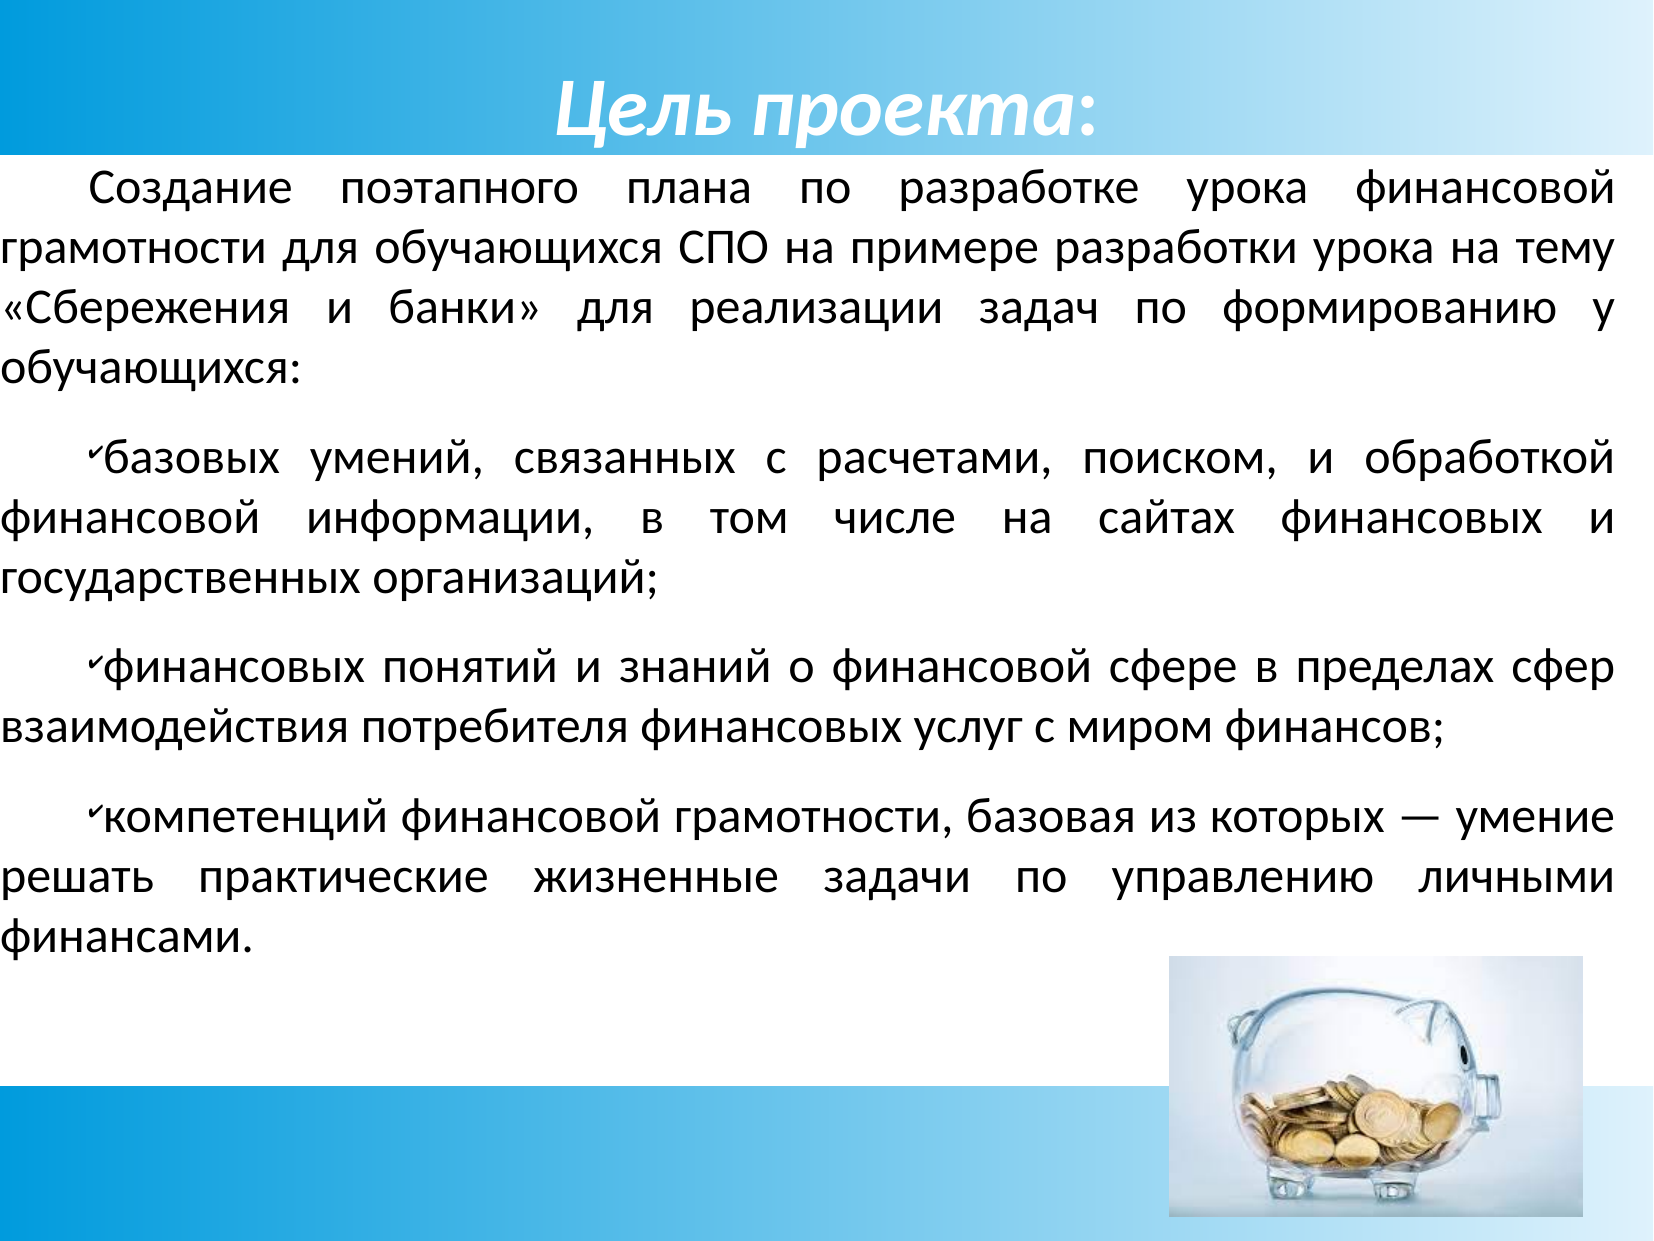

# Цель проекта:
Создание поэтапного плана по разработке урока финансовой грамотности для обучающихся СПО на примере разработки урока на тему «Сбережения и банки» для реализации задач по формированию у обучающихся:
базовых умений, связанных с расчетами, поиском, и обработкой финансовой информации, в том числе на сайтах финансовых и государственных организаций;
финансовых понятий и знаний о финансовой сфере в пределах сфер взаимодействия потребителя финансовых услуг с миром финансов;
компетенций финансовой грамотности, базовая из которых — умение решать практические жизненные задачи по управлению личными финансами.